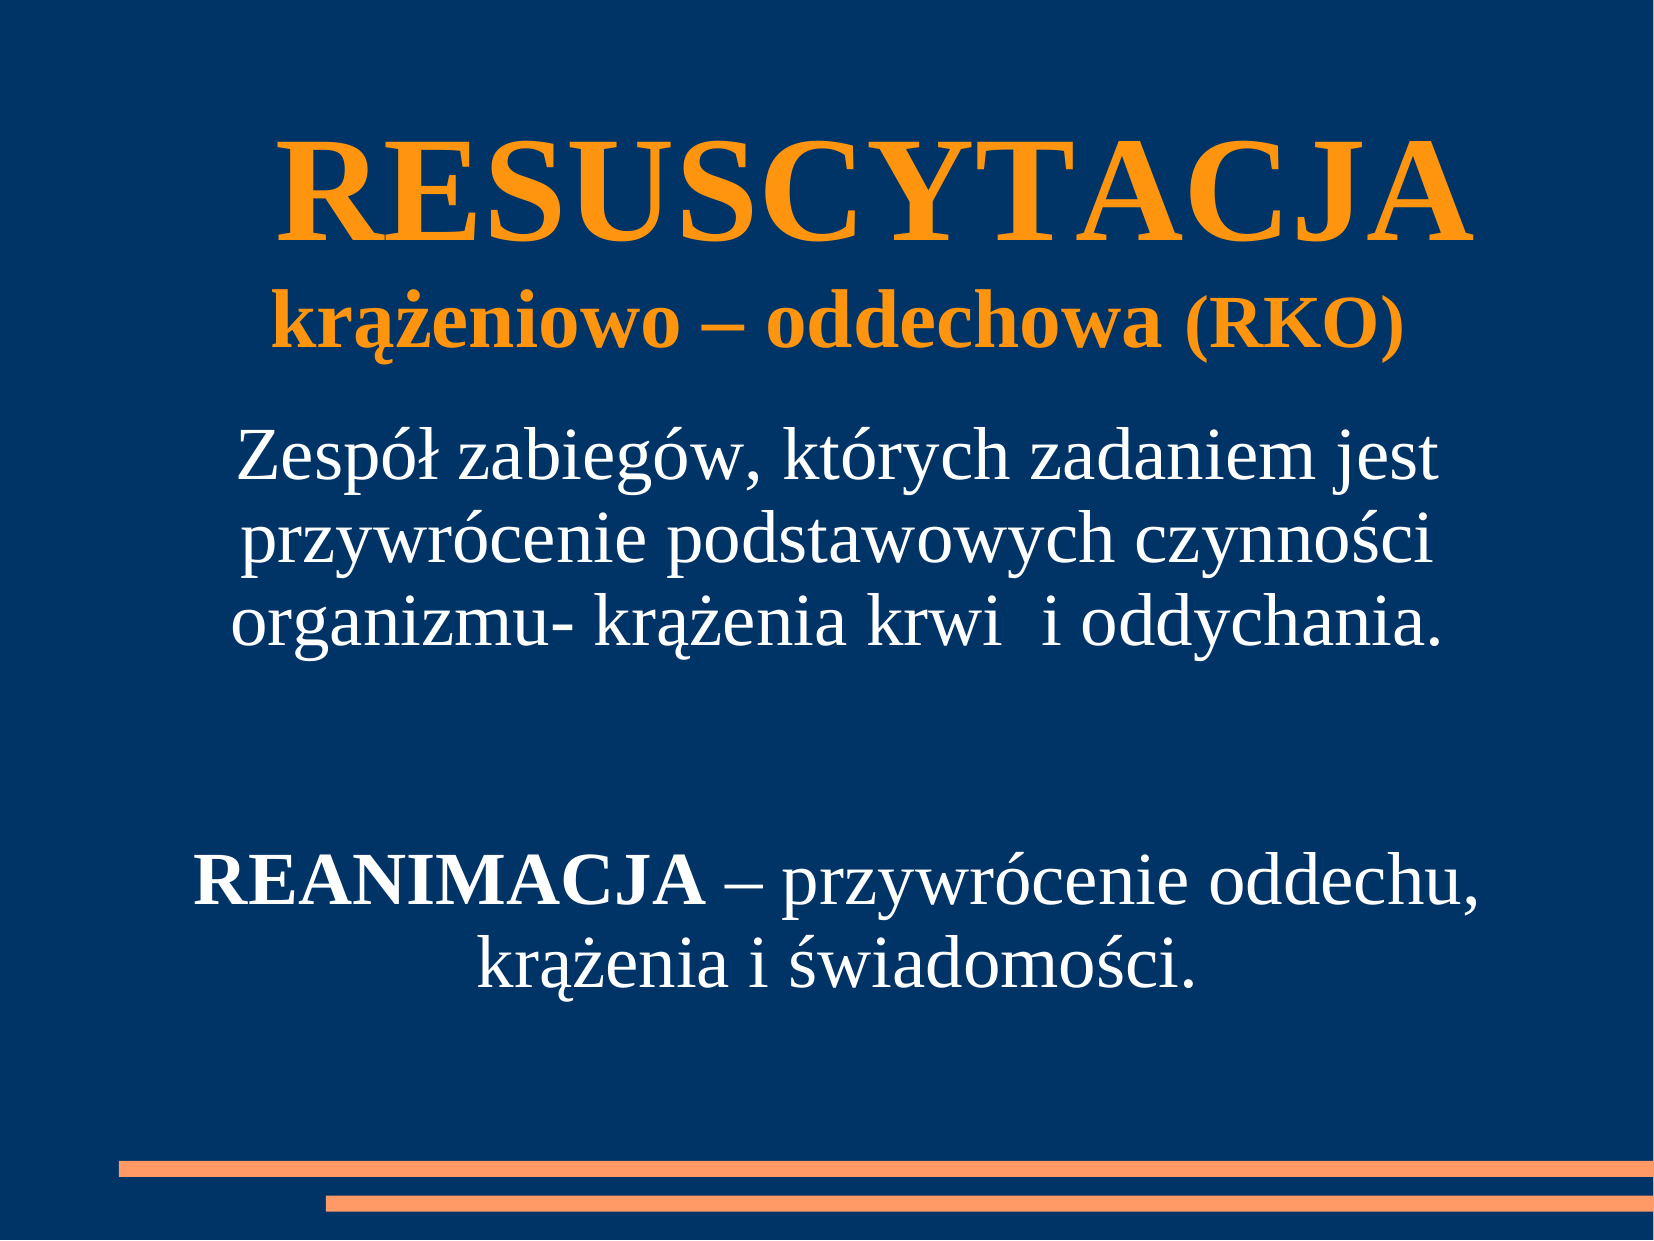

# RESUSCYTACJA krążeniowo – oddechowa (RKO)
Zespół zabiegów, których zadaniem jest przywrócenie podstawowych czynności organizmu- krążenia krwi i oddychania.
REANIMACJA – przywrócenie oddechu, krążenia i świadomości.